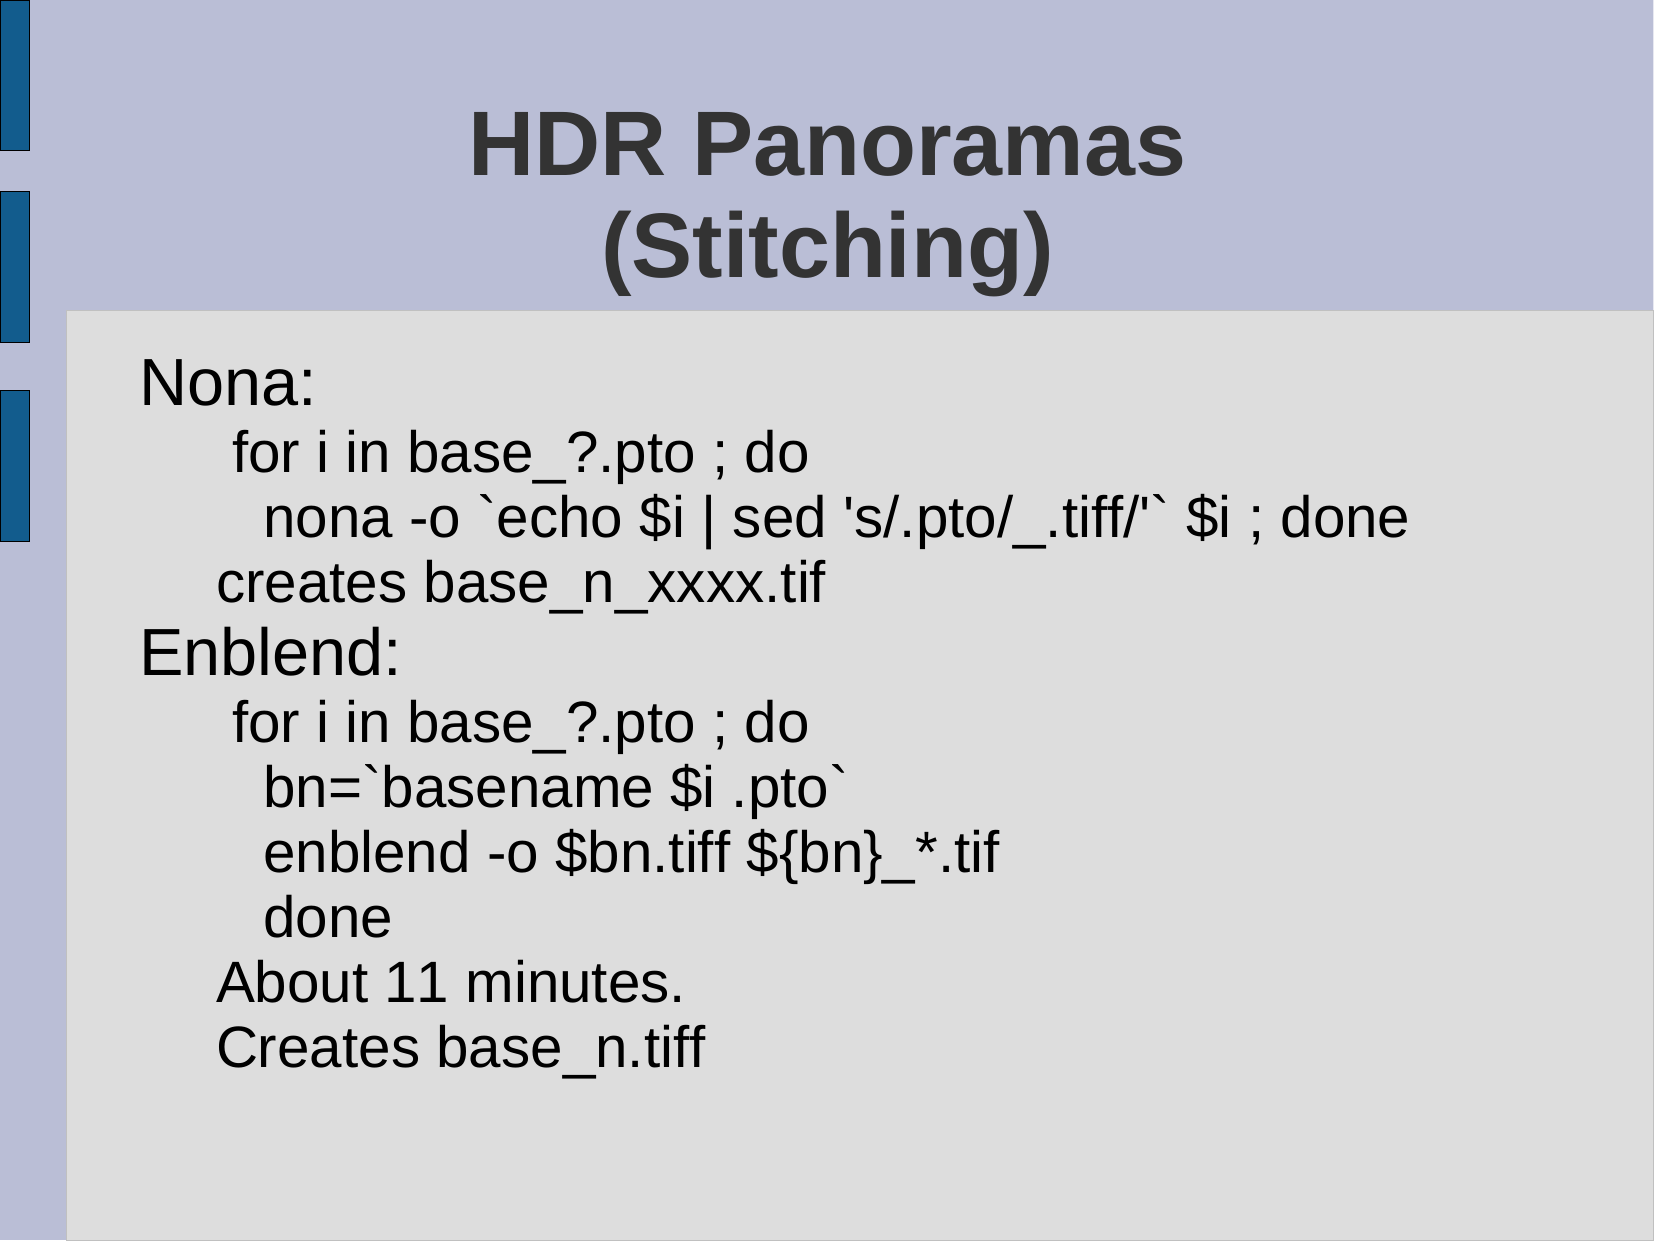

# HDR Panoramas (Stitching)
Nona:
 for i in base_?.pto ; do
nona -o `echo $i | sed 's/.pto/_.tiff/'` $i ; done
creates base_n_xxxx.tif
Enblend:
 for i in base_?.pto ; do
bn=`basename $i .pto`
enblend -o $bn.tiff ${bn}_*.tif
done
About 11 minutes.
Creates base_n.tiff